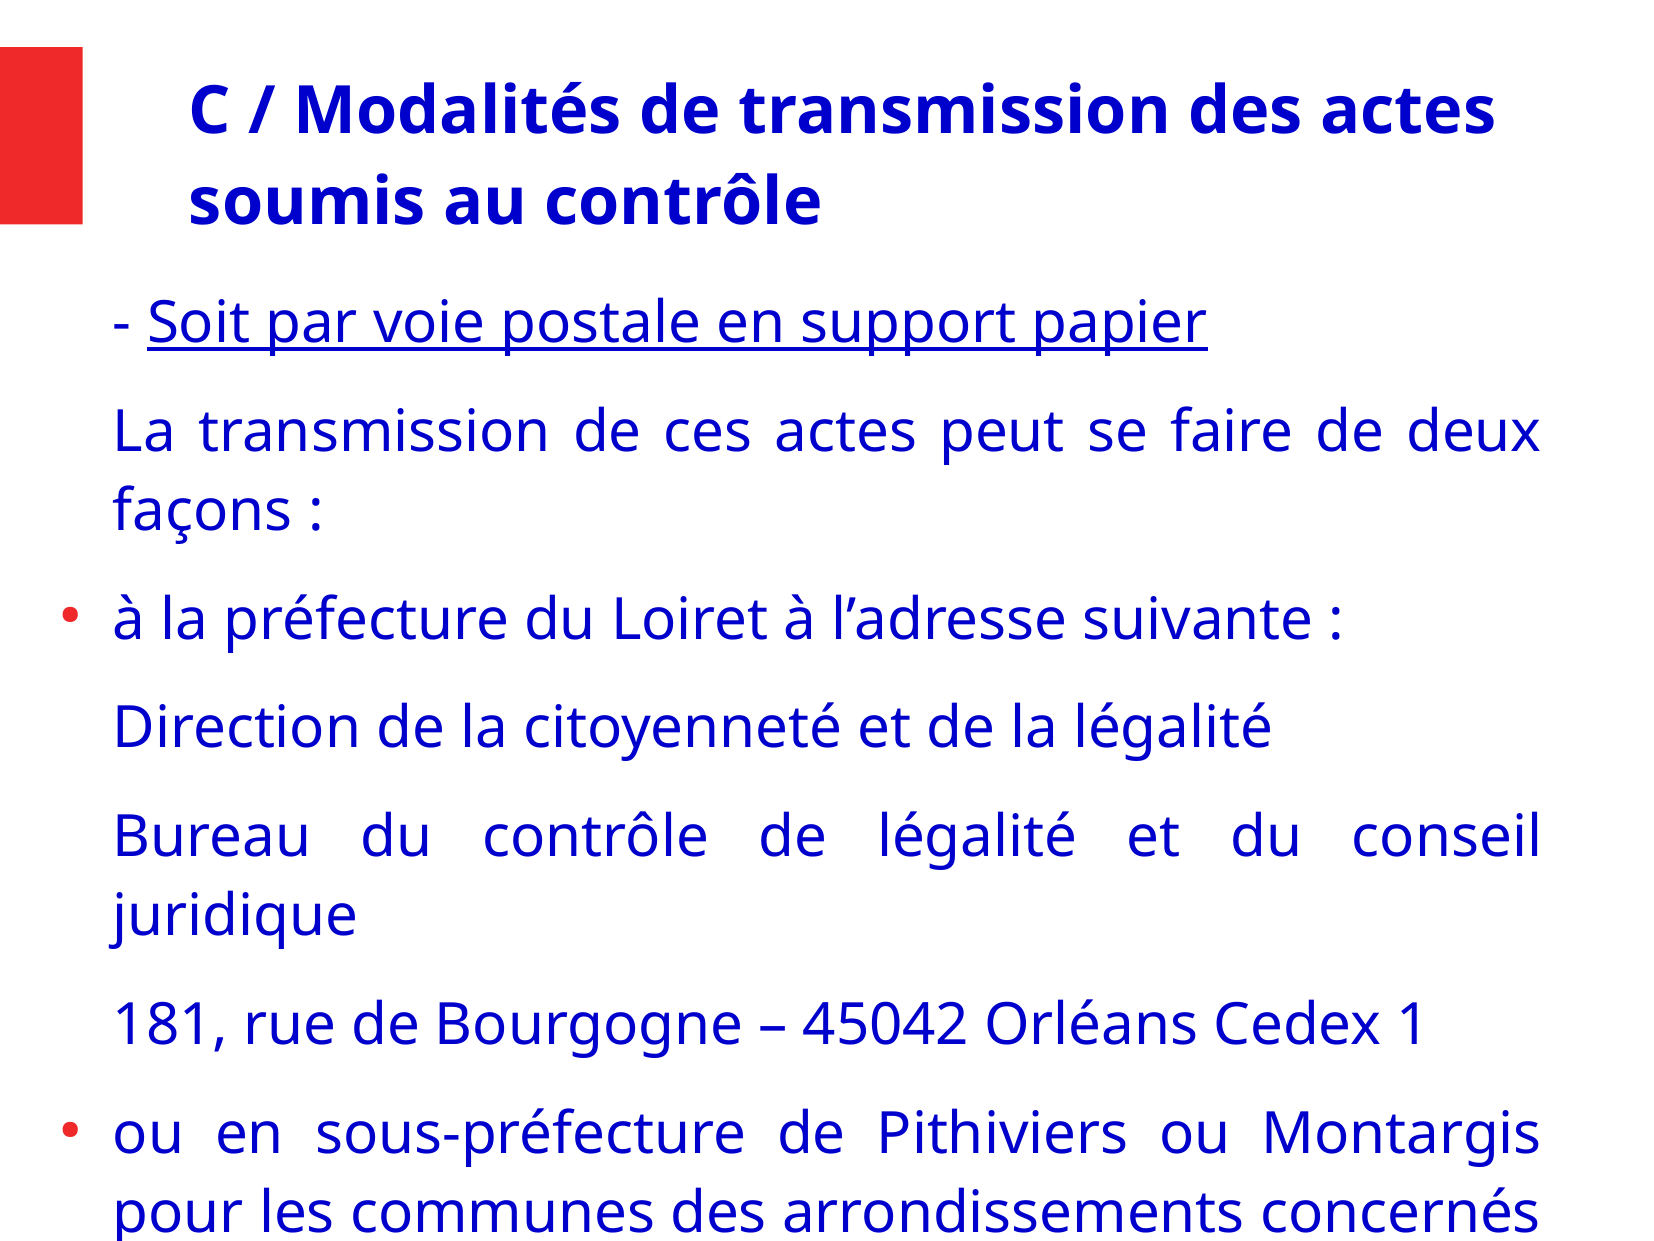

# C / Modalités de transmission des actes soumis au contrôle
- Soit par voie postale en support papier
La transmission de ces actes peut se faire de deux façons :
à la préfecture du Loiret à l’adresse suivante :
Direction de la citoyenneté et de la légalité
Bureau du contrôle de légalité et du conseil juridique
181, rue de Bourgogne – 45042 Orléans Cedex 1
ou en sous-préfecture de Pithiviers ou Montargis pour les communes des arrondissements concernés